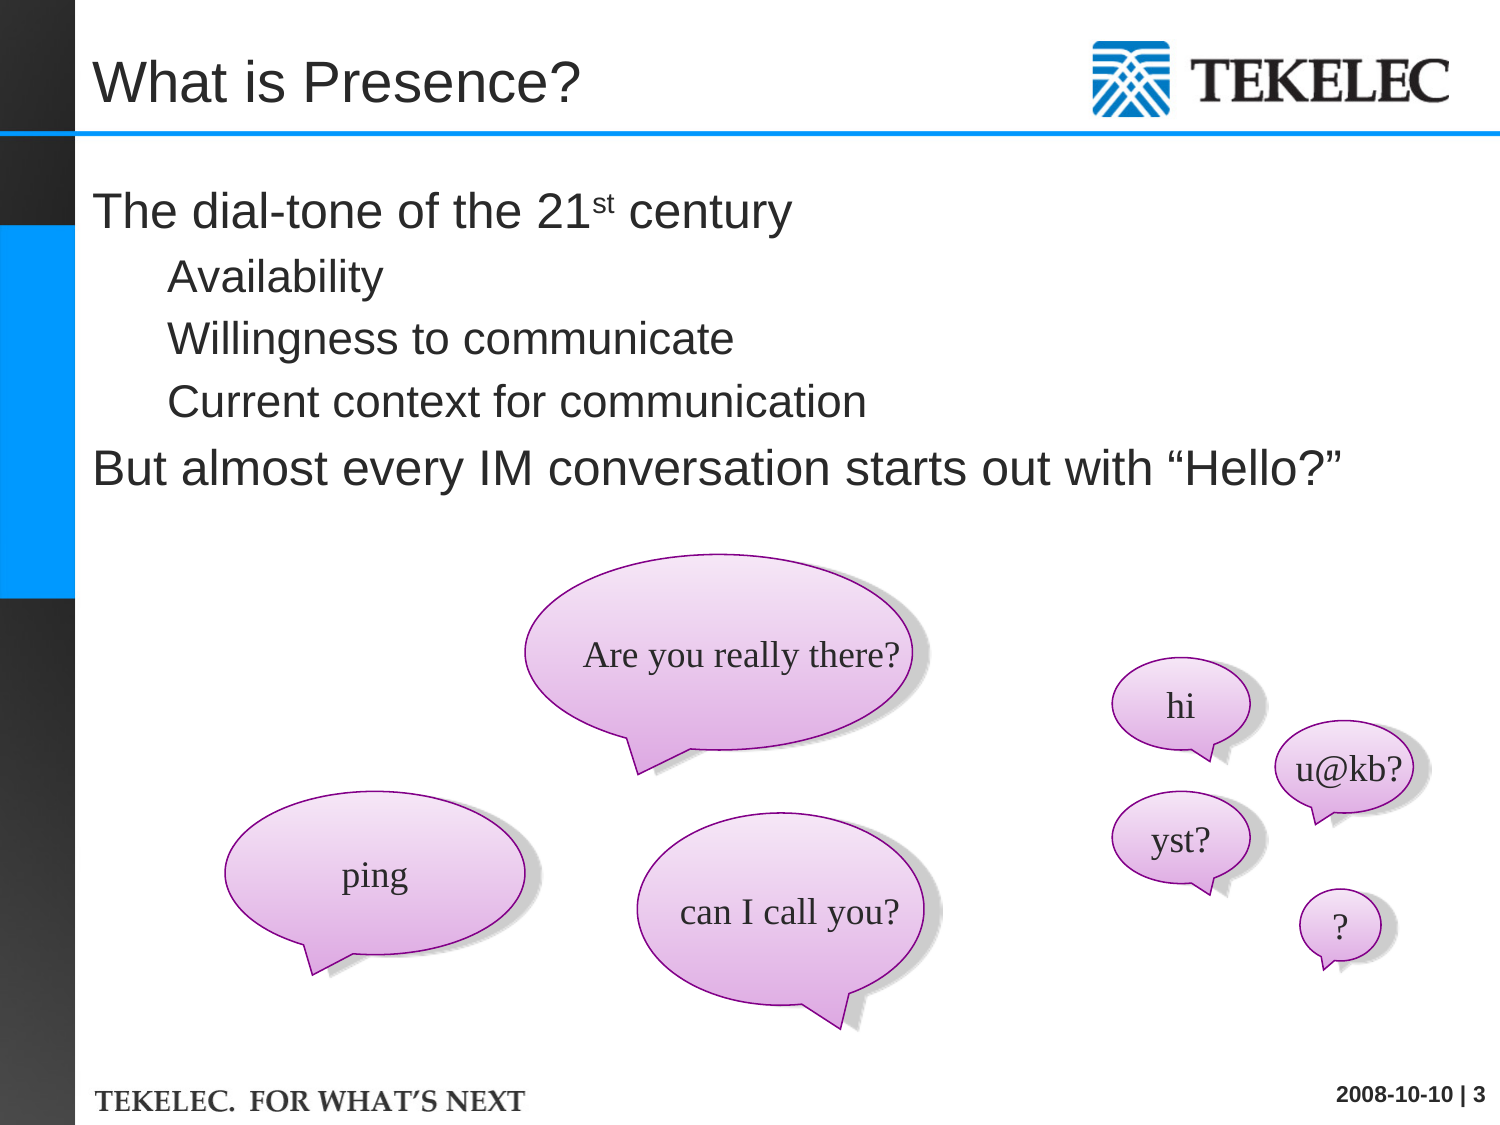

# What is Presence?
The dial-tone of the 21st century
Availability
Willingness to communicate
Current context for communication
But almost every IM conversation starts out with “Hello?”
Are you really there?
hi
u@kb?
ping
yst?
can I call you?
?